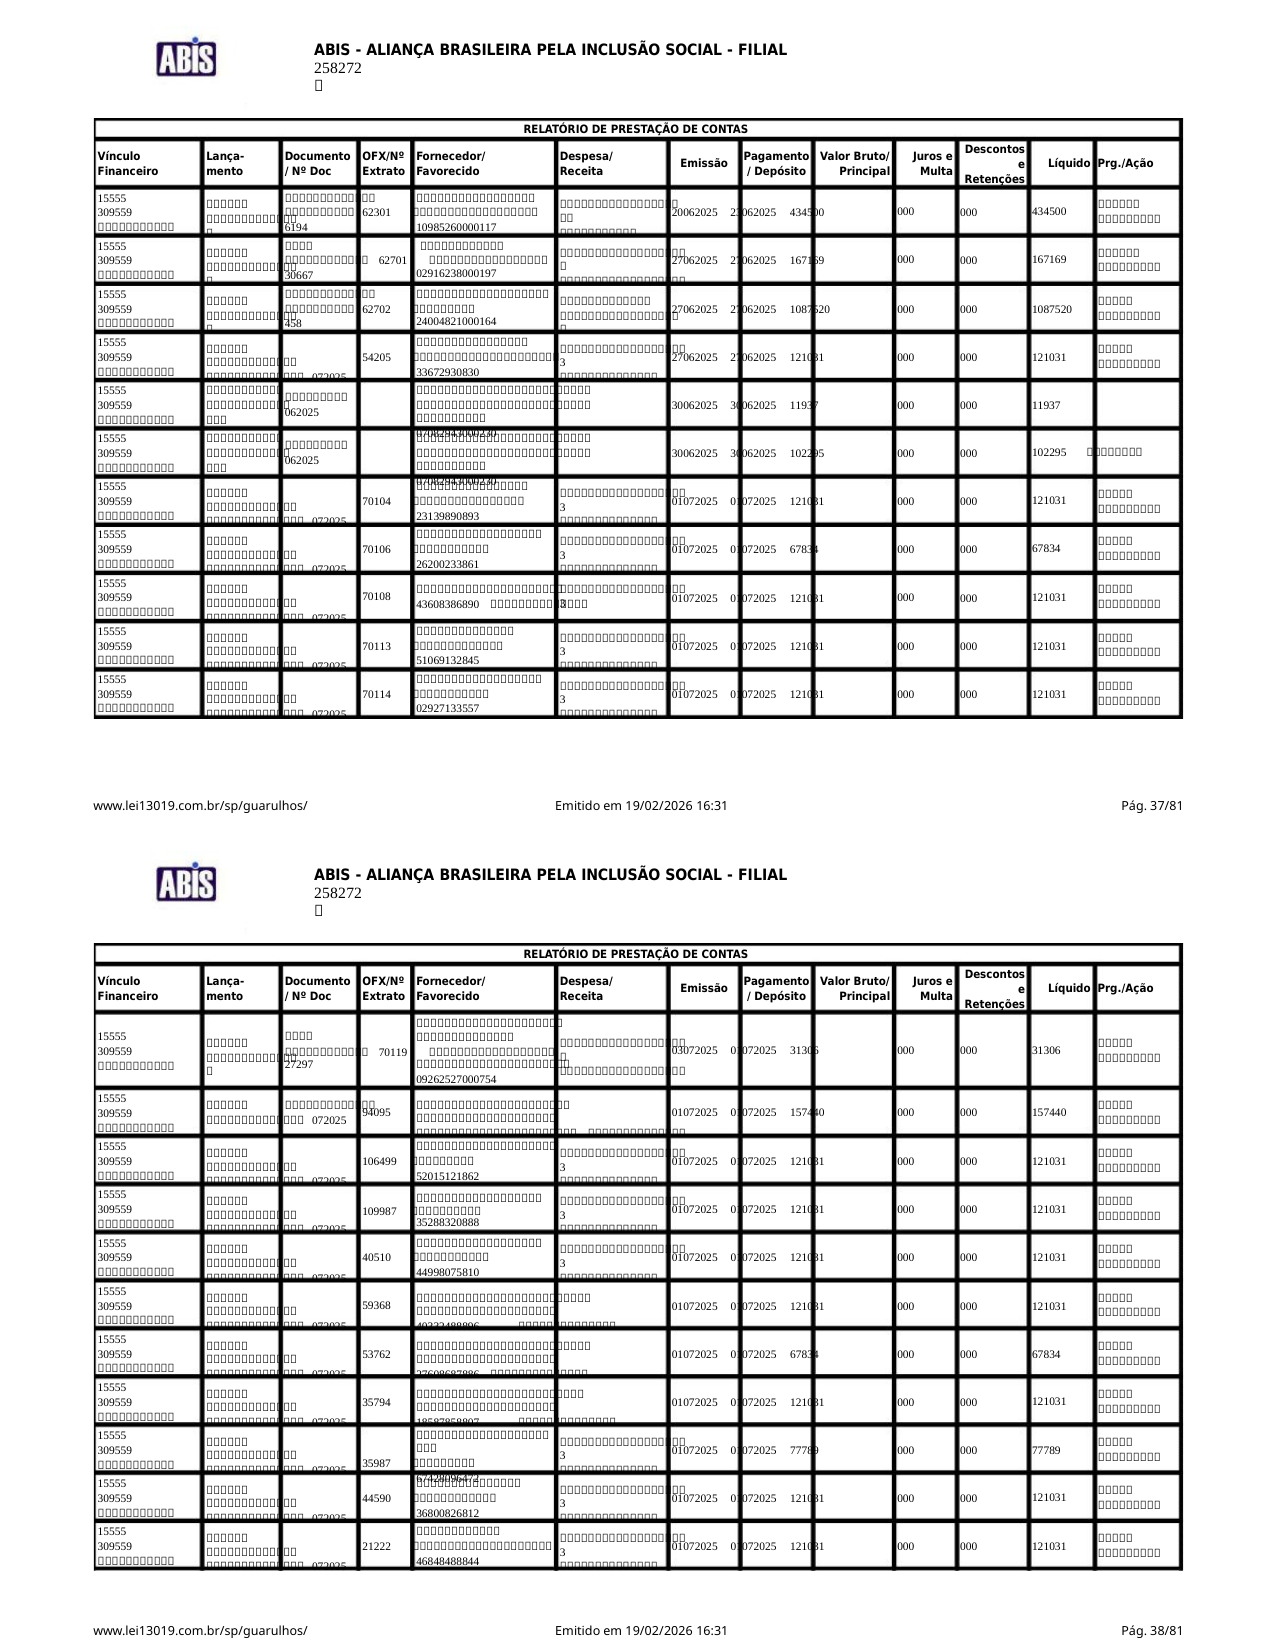

ABIS - ALIANÇA BRASILEIRA PELA INCLUSÃO SOCIAL - FILIAL


RELATÓRIO DE PRESTAÇÃO DE CONTAS
Descontos
e
Retenções
Vínculo
Financeiro
Lança-
mento
Documento
/ Nº Doc
OFX/Nº
Extrato
Fornecedor/
Favorecido
Despesa/
Receita
Pagamento
/ Depósito
Valor Bruto/
Principal
Juros e
Multa
Emissão
Líquido Prg./Ação







 







  
  
  
  
  
  
  
  
  
  
  
















 
  





























 











 

 
 











 










 



 






 

 
 







 

 
 








 
 

 











 

 
 








 

 
 




www.lei13019.com.br/sp/guarulhos/
Emitido em 19/02/2026 16:31
Pág. 37/81
ABIS - ALIANÇA BRASILEIRA PELA INCLUSÃO SOCIAL - FILIAL


RELATÓRIO DE PRESTAÇÃO DE CONTAS
Descontos
e
Retenções
Vínculo
Financeiro
Lança-
mento
Documento
/ Nº Doc
OFX/Nº
Extrato
Fornecedor/
Favorecido
Despesa/
Receita
Pagamento
/ Depósito
Valor Bruto/
Principal
Juros e
Multa
Emissão
Líquido Prg./Ação


  










  










 

 
 



  
  
  
  
  
  
  
  
  
  






























 


 
 
 







 
 









 

 
 







 
 
 
 








 
 
 
 





 
 
 
 








 

 
 








 

 
 










 

 
 




www.lei13019.com.br/sp/guarulhos/
Emitido em 19/02/2026 16:31
Pág. 38/81